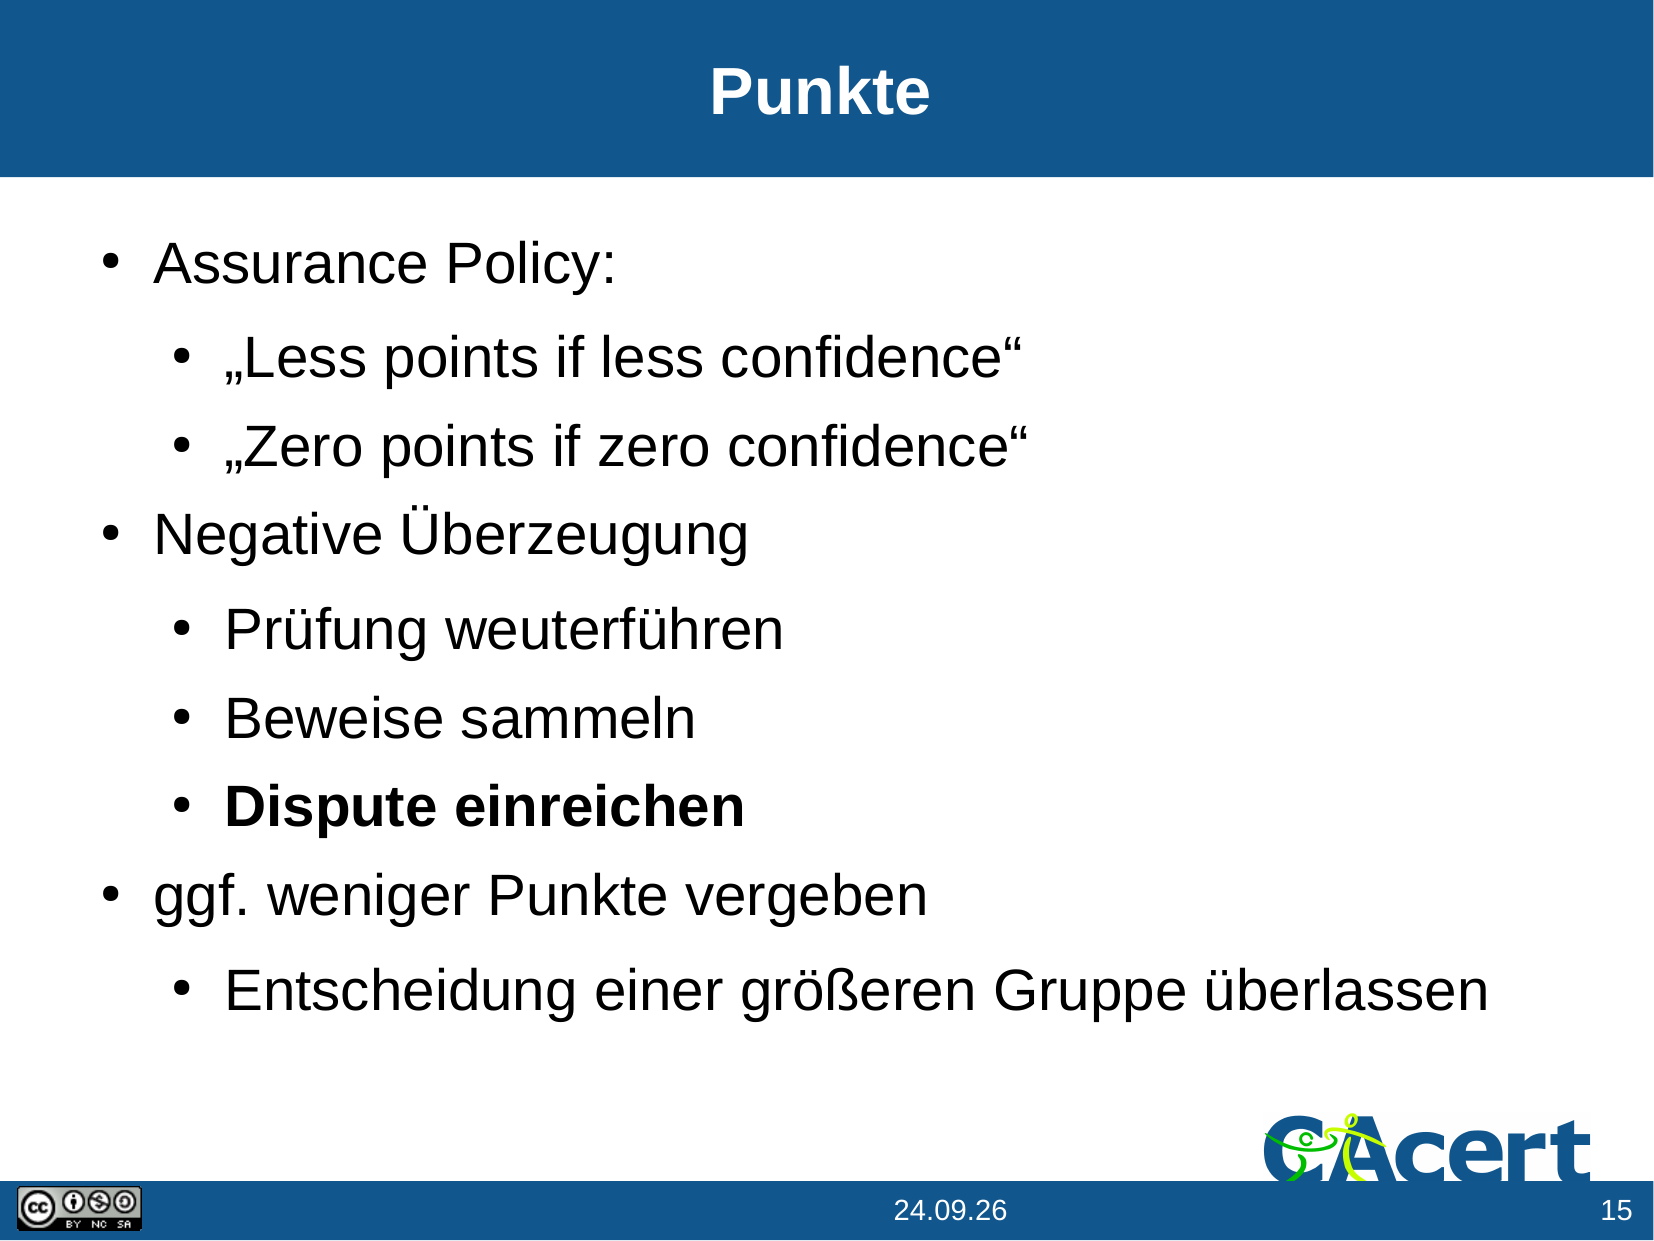

# Punkte
Assurance Policy:
„Less points if less confidence“
„Zero points if zero confidence“
Negative Überzeugung
Prüfung weuterführen
Beweise sammeln
Dispute einreichen
ggf. weniger Punkte vergeben
Entscheidung einer größeren Gruppe überlassen